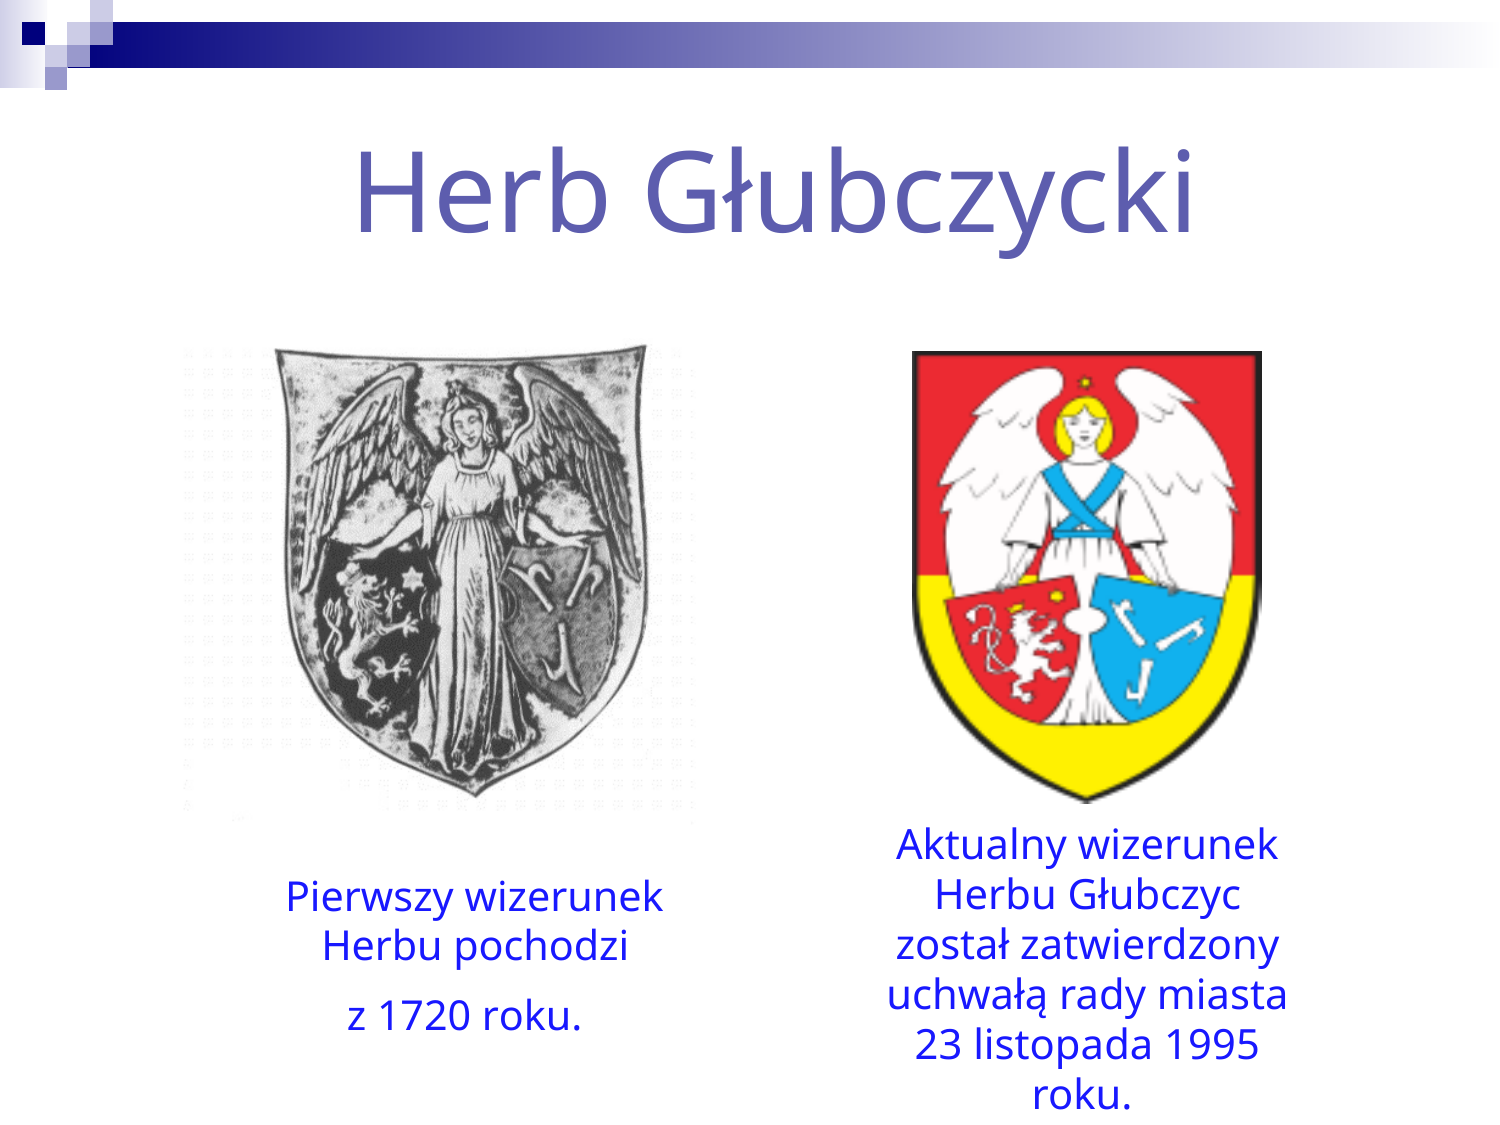

# Herb Głubczycki
Aktualny wizerunek Herbu Głubczyc został zatwierdzony uchwałą rady miasta 23 listopada 1995 roku.
 Pierwszy wizerunek Herbu pochodzi
 z 1720 roku.